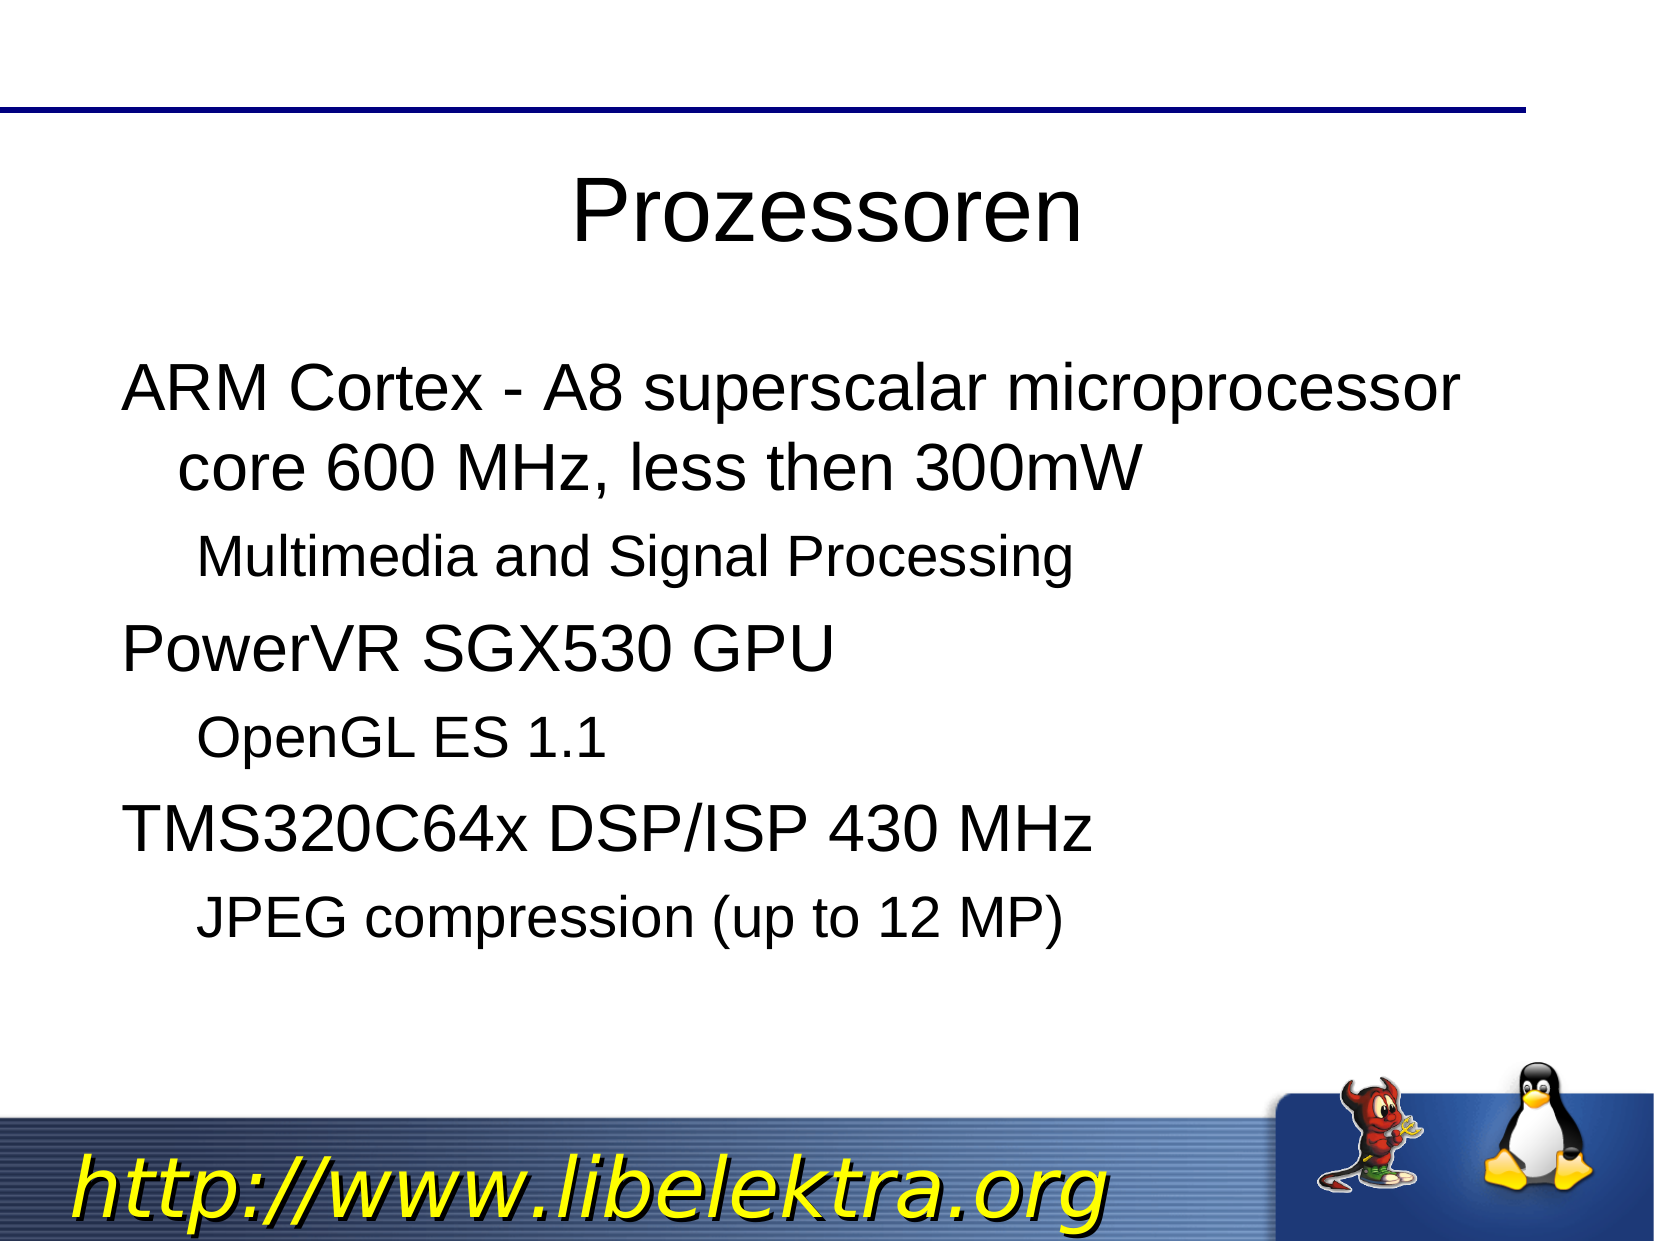

# Prozessoren
ARM Cortex - A8 superscalar microprocessor core 600 MHz, less then 300mW
Multimedia and Signal Processing
PowerVR SGX530 GPU
OpenGL ES 1.1
TMS320C64x DSP/ISP 430 MHz
JPEG compression (up to 12 MP)